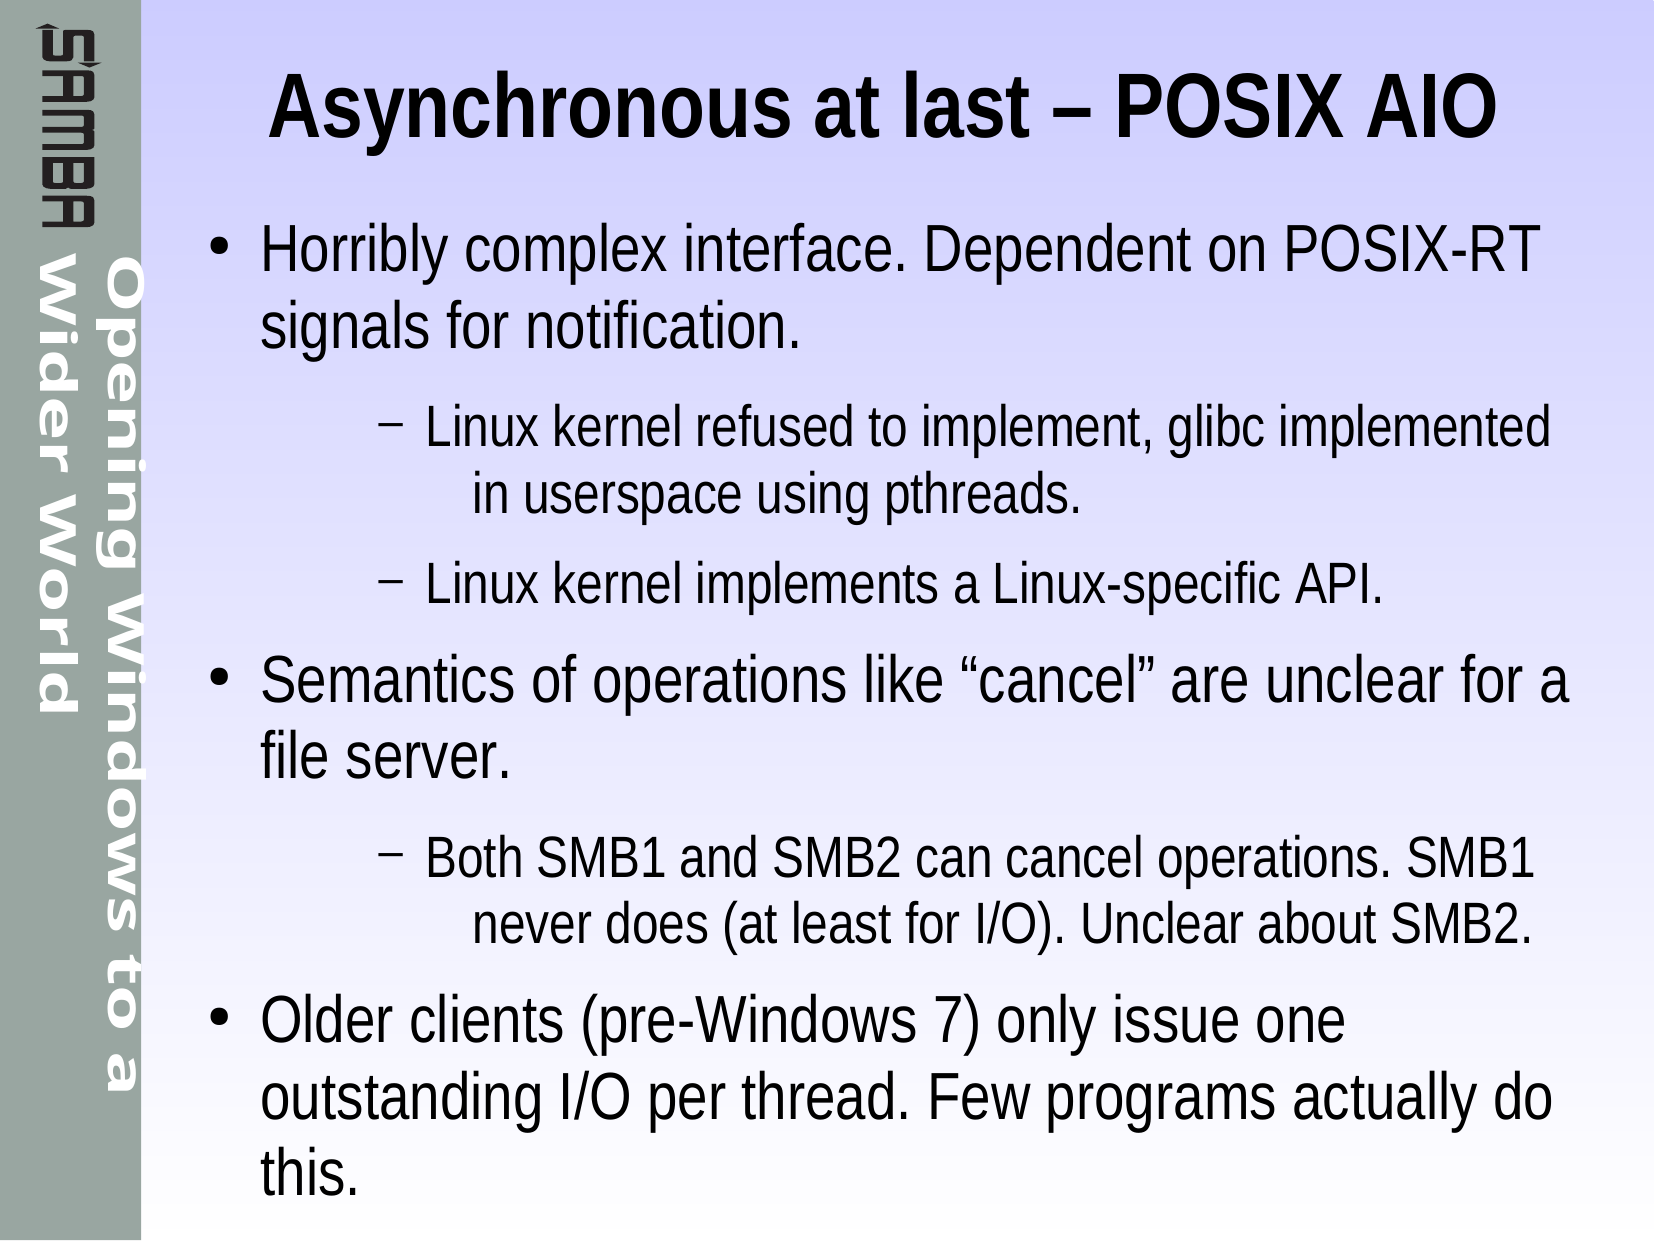

# Asynchronous at last – POSIX AIO
Horribly complex interface. Dependent on POSIX-RT signals for notification.
Linux kernel refused to implement, glibc implemented in userspace using pthreads.
Linux kernel implements a Linux-specific API.
Semantics of operations like “cancel” are unclear for a file server.
Both SMB1 and SMB2 can cancel operations. SMB1 never does (at least for I/O). Unclear about SMB2.
Older clients (pre-Windows 7) only issue one outstanding I/O per thread. Few programs actually do this.